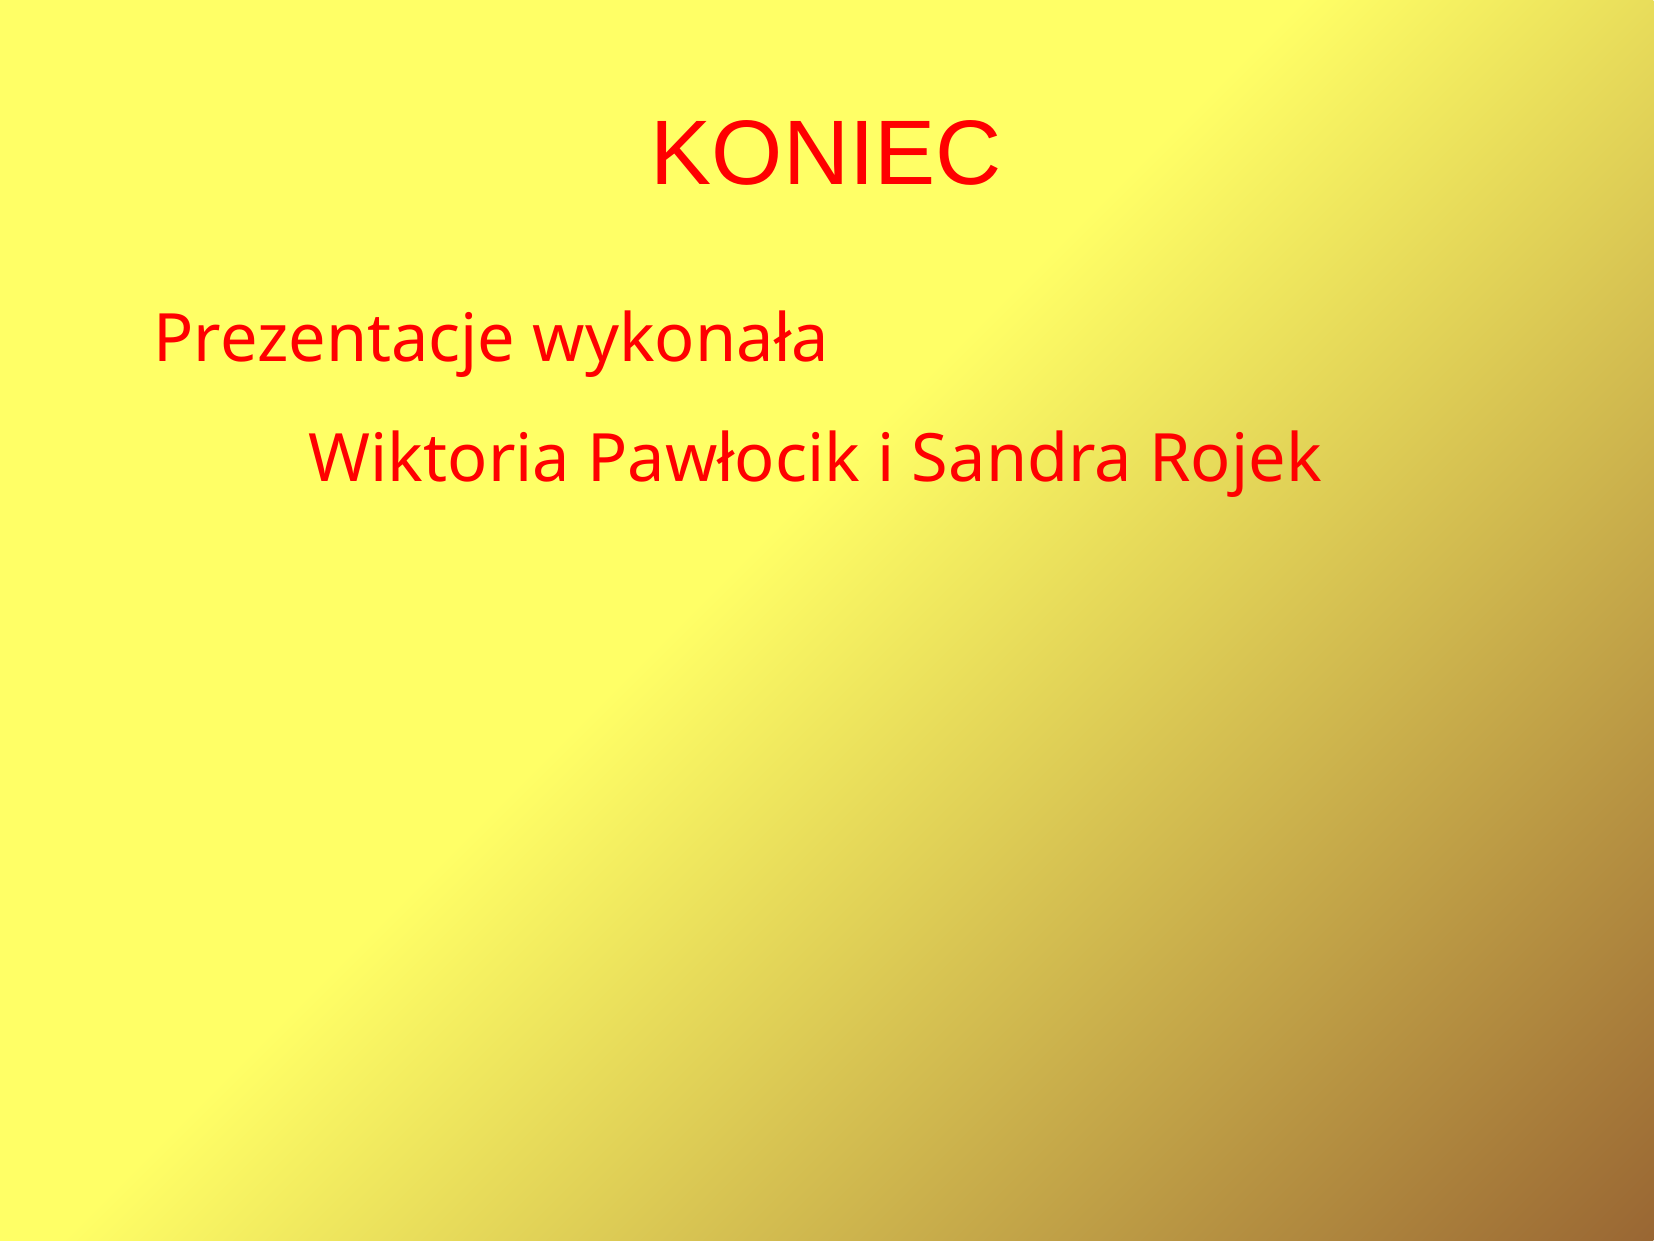

# KONIEC
Prezentacje wykonała
 Wiktoria Pawłocik i Sandra Rojek